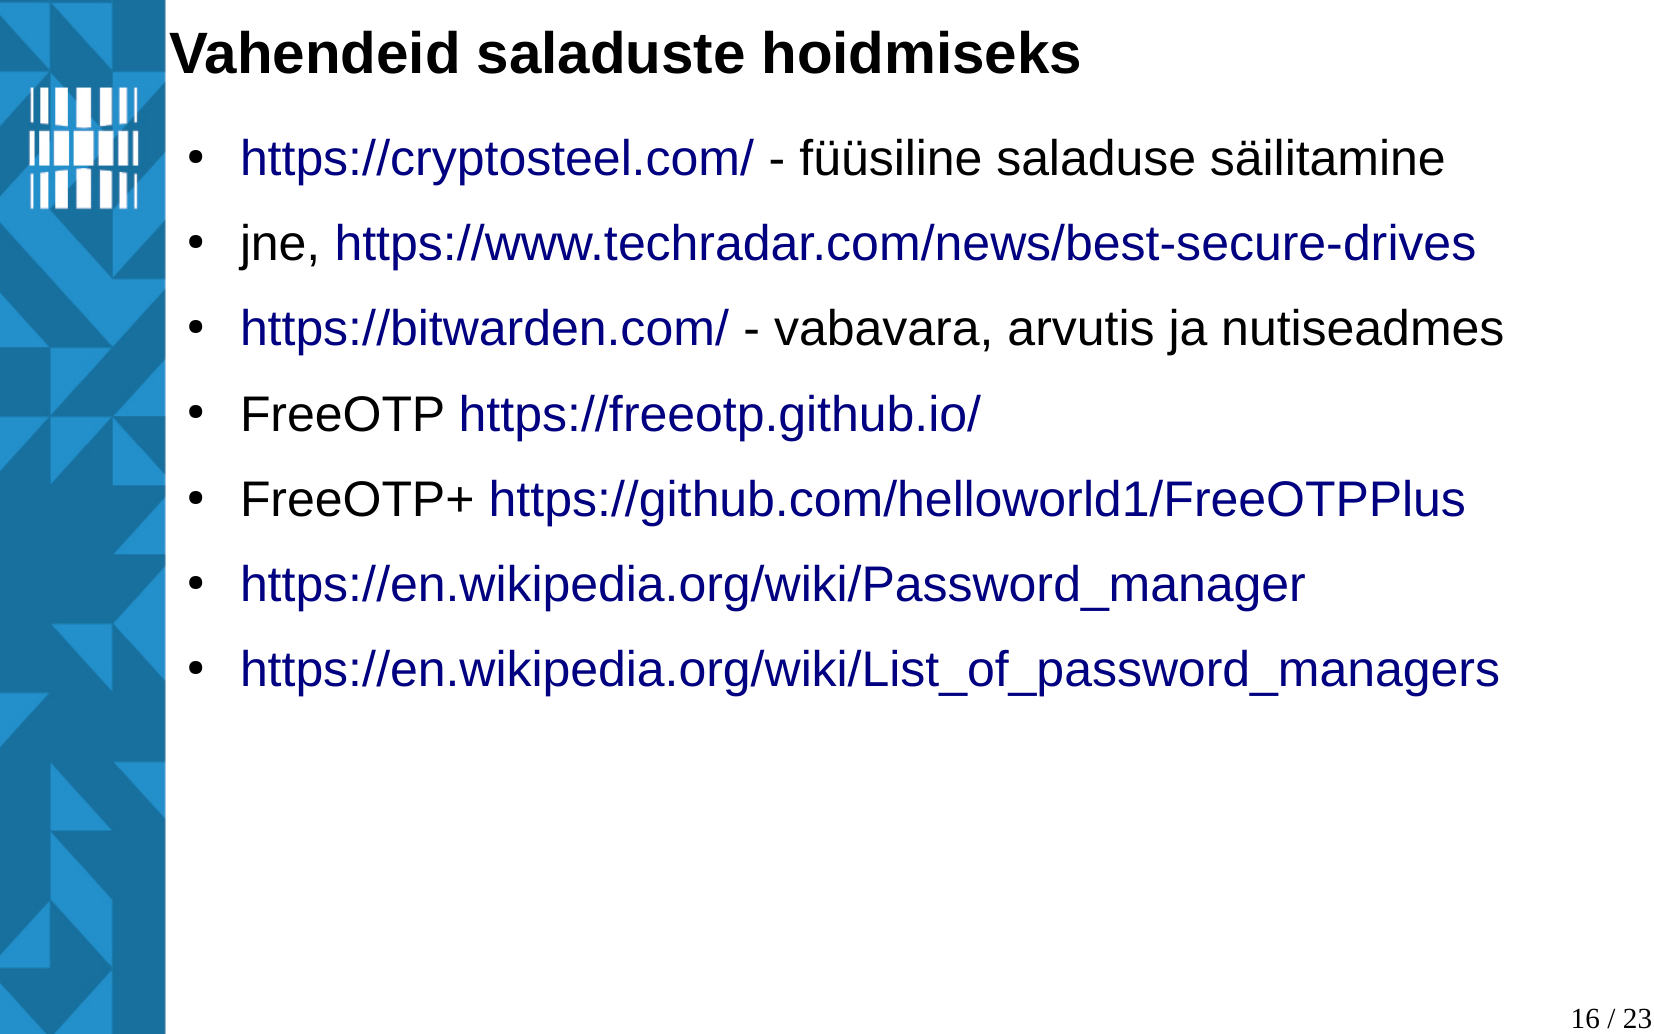

# Vahendeid saladuste hoidmiseks
https://cryptosteel.com/ - füüsiline saladuse säilitamine
jne, https://www.techradar.com/news/best-secure-drives
https://bitwarden.com/ - vabavara, arvutis ja nutiseadmes
FreeOTP https://freeotp.github.io/
FreeOTP+ https://github.com/helloworld1/FreeOTPPlus
https://en.wikipedia.org/wiki/Password_manager
https://en.wikipedia.org/wiki/List_of_password_managers
16